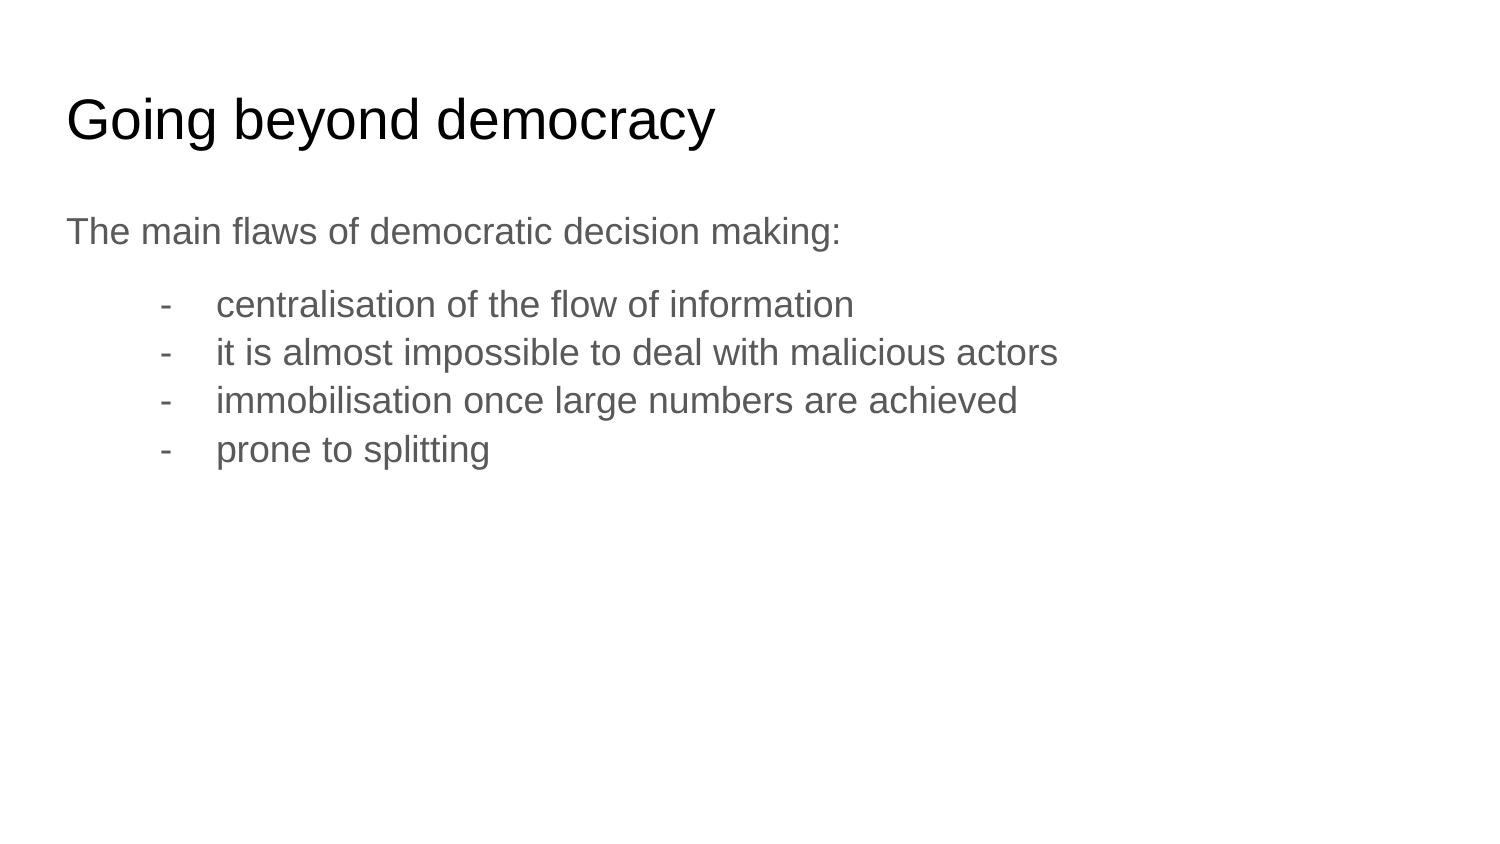

# Going beyond democracy
The main flaws of democratic decision making:
centralisation of the flow of information
it is almost impossible to deal with malicious actors
immobilisation once large numbers are achieved
prone to splitting